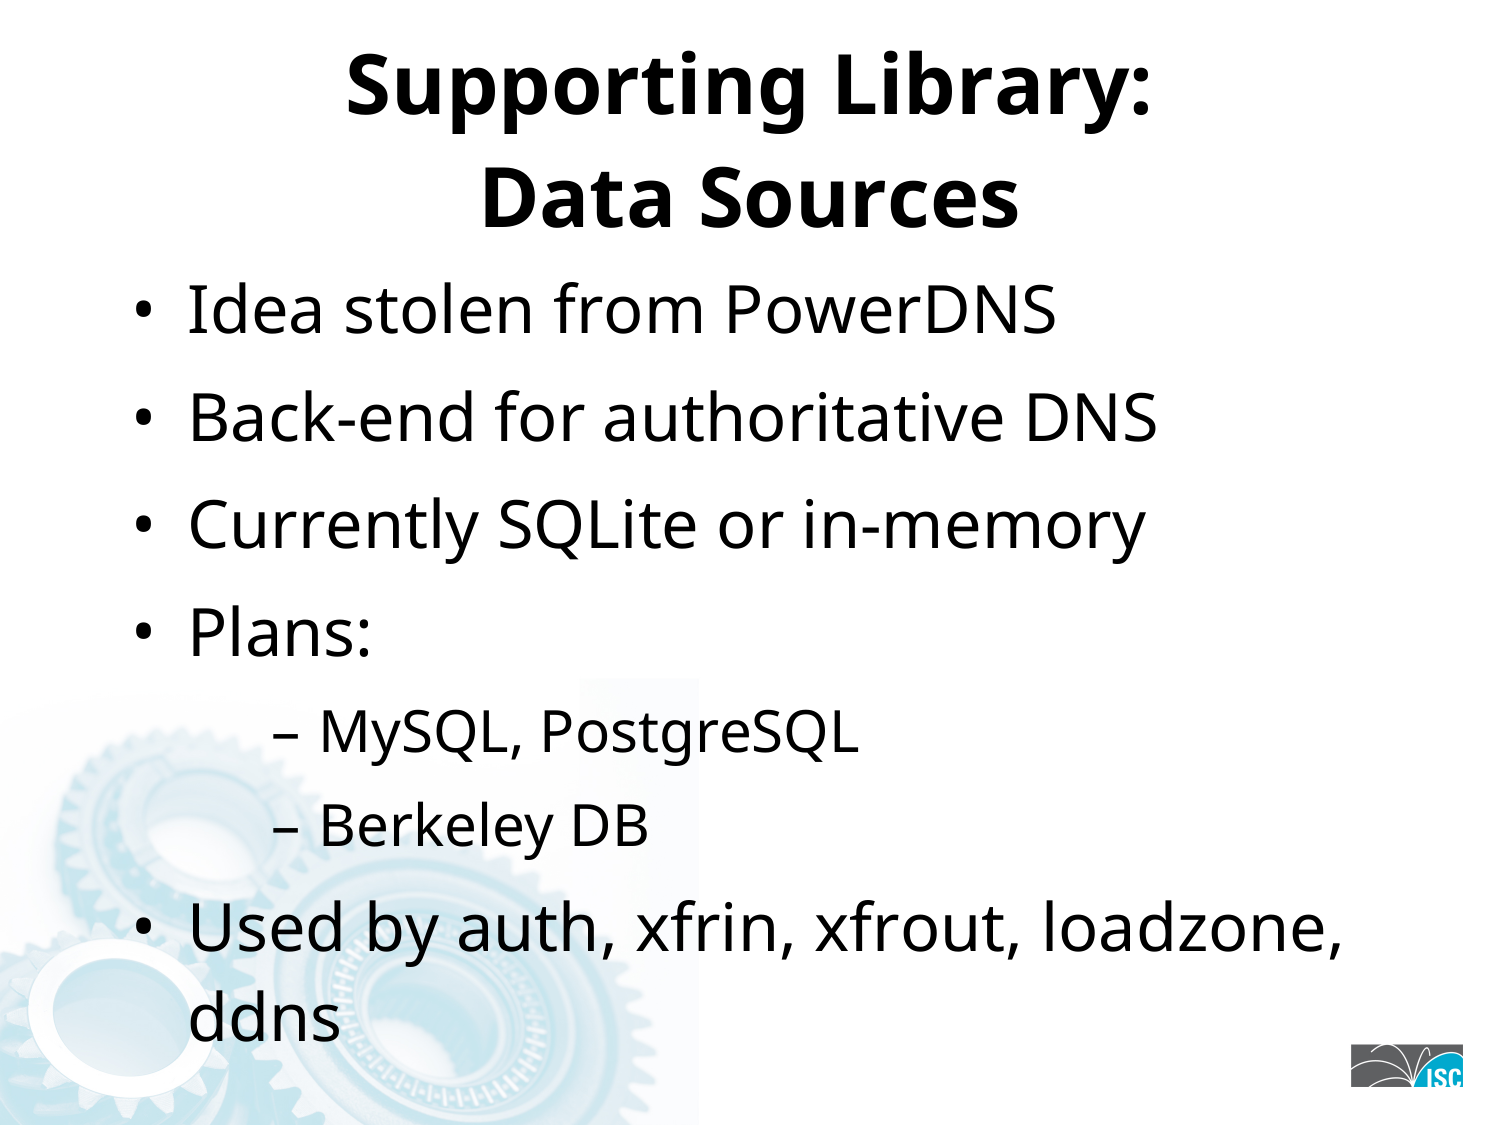

# Supporting Library: Data Sources
Idea stolen from PowerDNS
Back-end for authoritative DNS
Currently SQLite or in-memory
Plans:
MySQL, PostgreSQL
Berkeley DB
Used by auth, xfrin, xfrout, loadzone, ddns